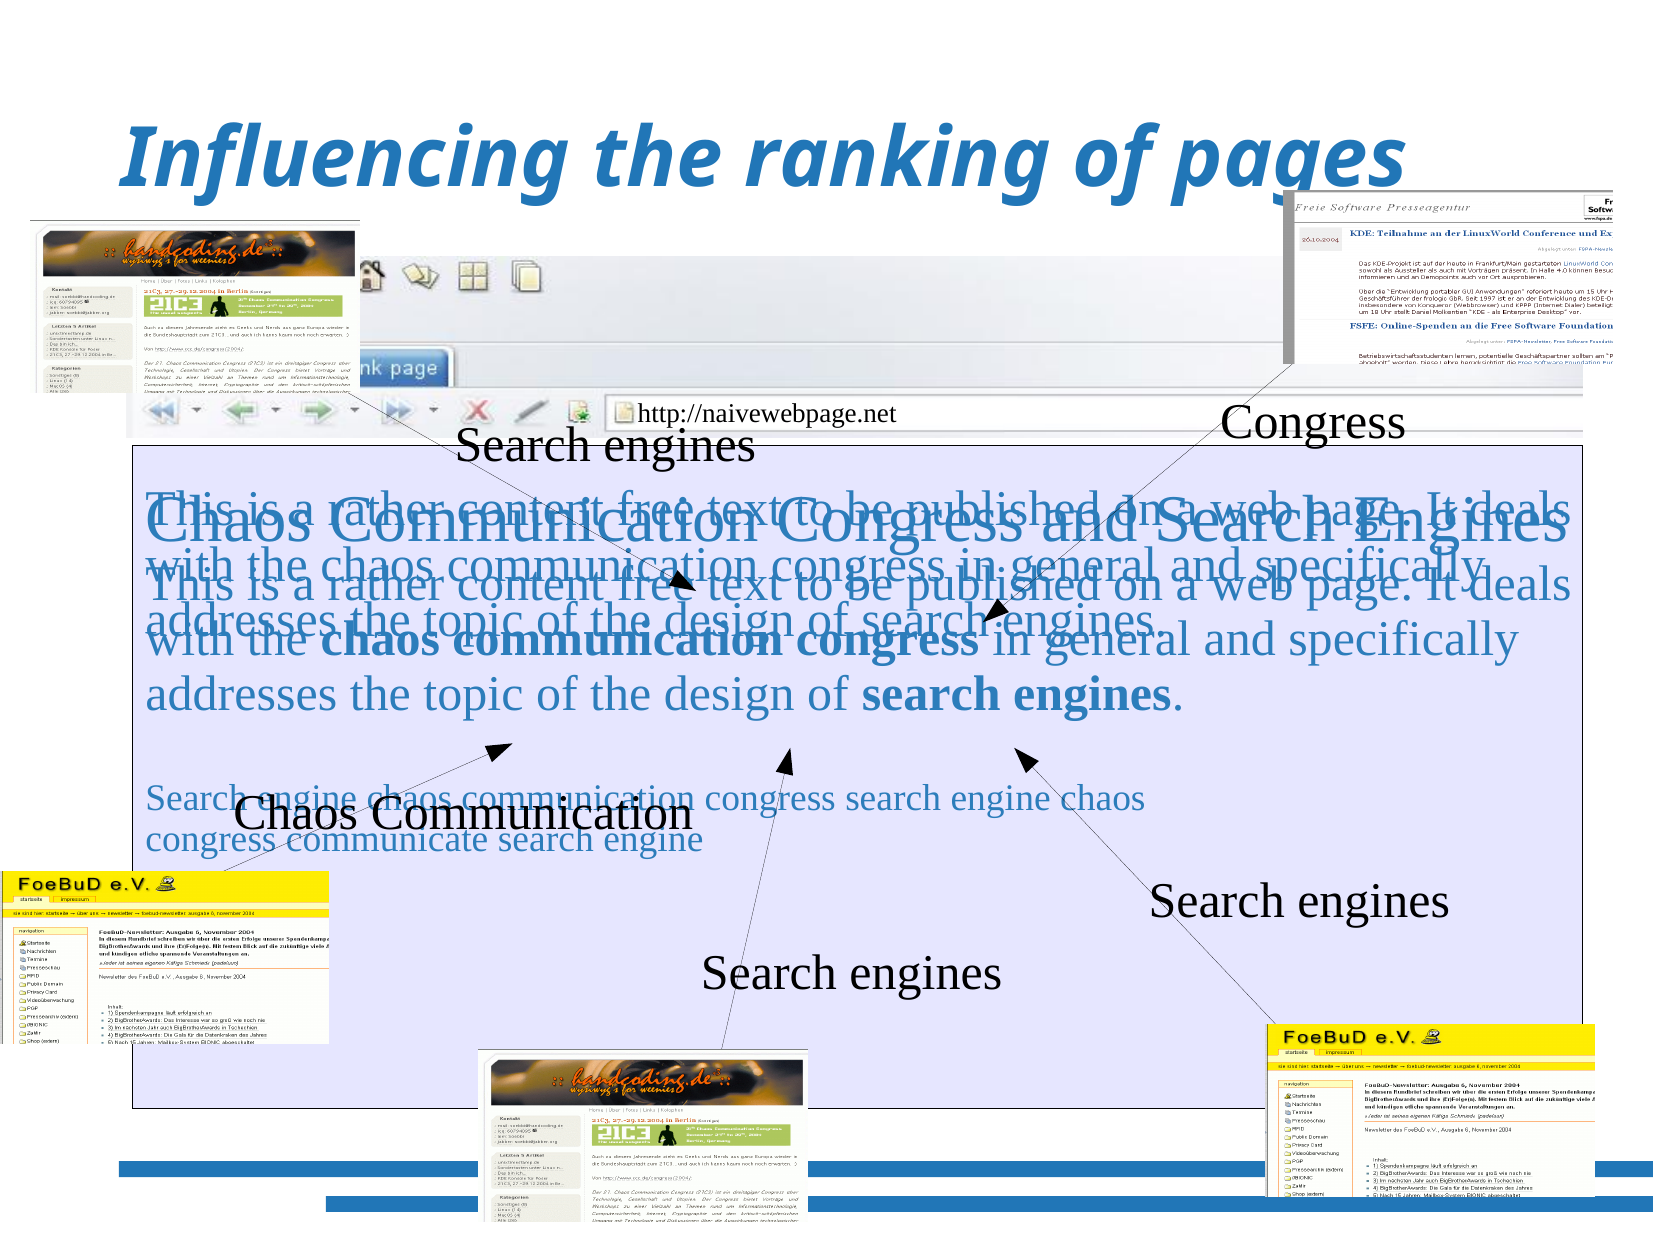

# Influencing the ranking of pages
Congress
http://naivewebpage.net
Search engines
This is a rather content free text to be published on a web page. It deals
with the chaos communication congress in general and specifically
addresses the topic of the design of search engines.
Chaos Communication Congress and Search Engines
This is a rather content free text to be published on a web page. It deals
with the chaos communication congress in general and specifically
addresses the topic of the design of search engines.
Search engine chaos communication congress search engine chaos
congress communicate search engine
Chaos Communication
Search engines
Search engines